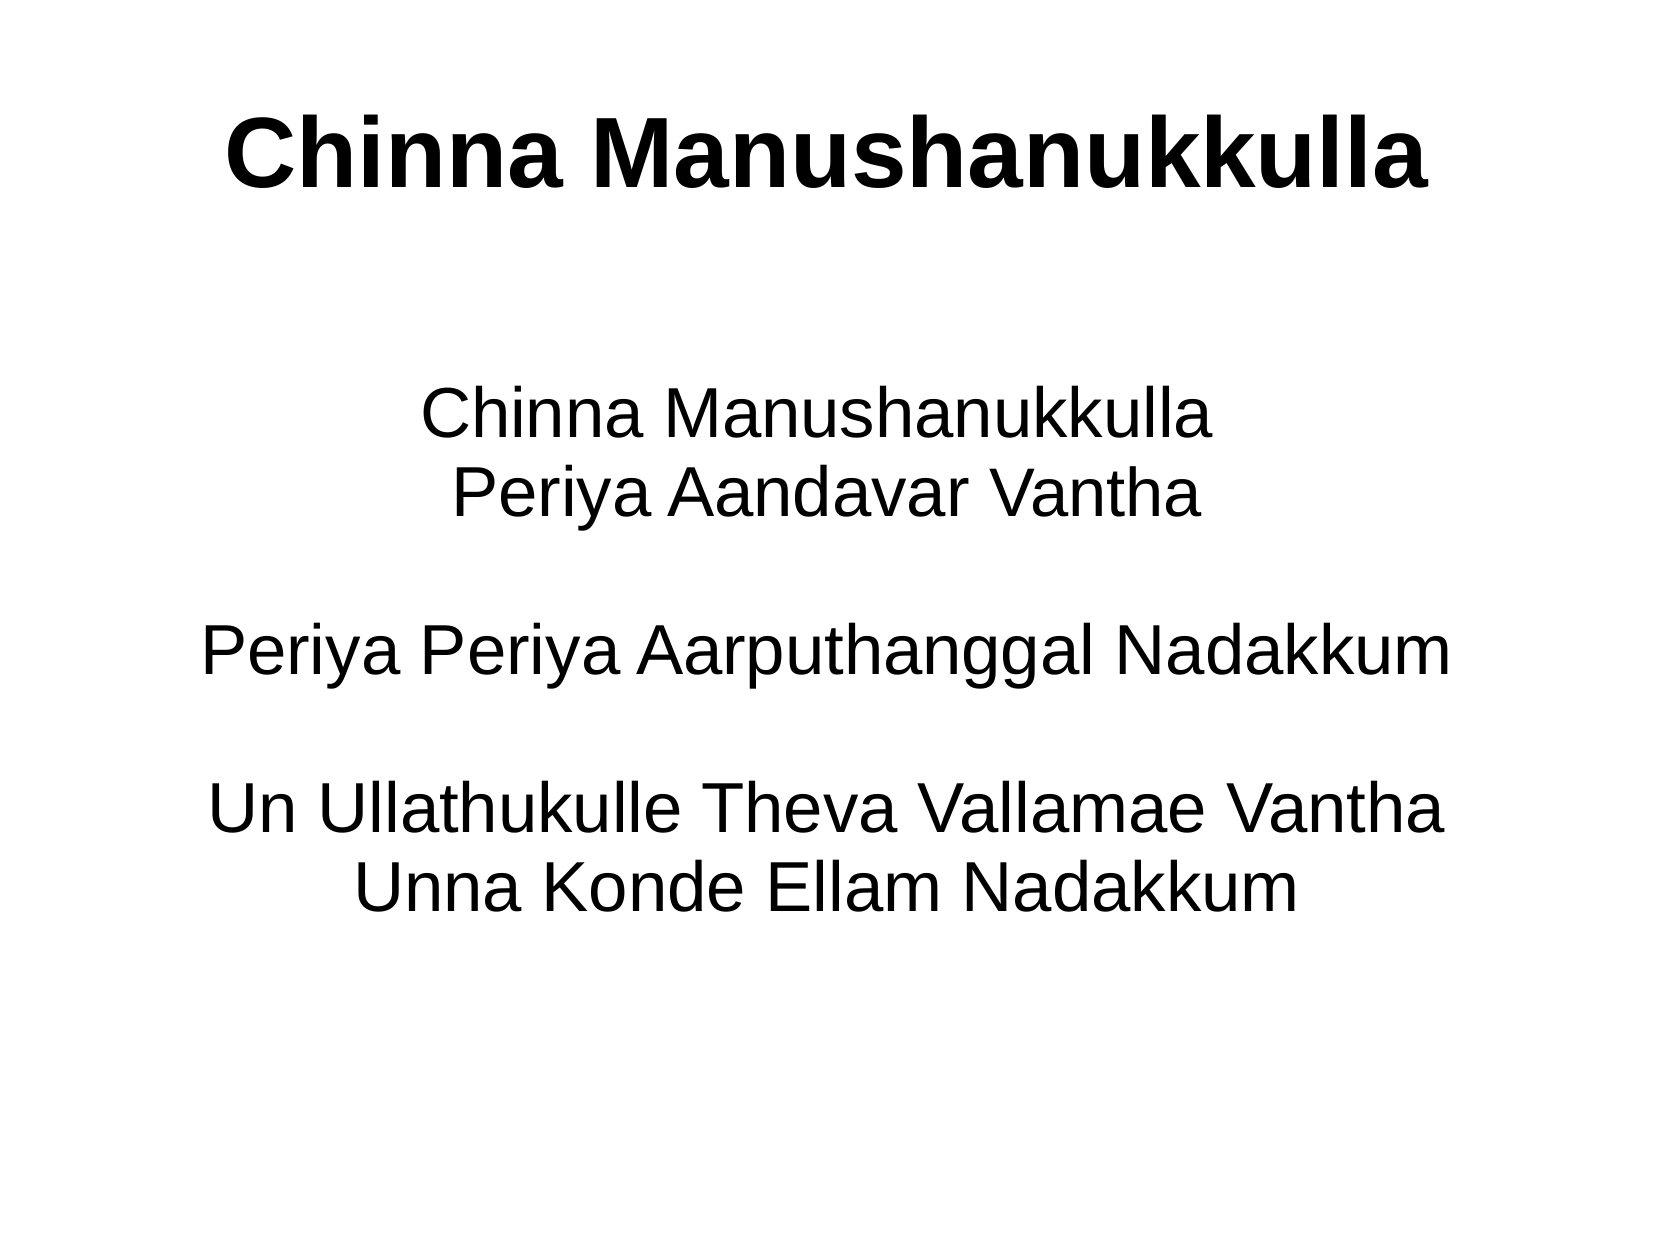

# Chinna Manushanukkulla
Chinna Manushanukkulla
Periya Aandavar Vantha
Periya Periya Aarputhanggal Nadakkum
Un Ullathukulle Theva Vallamae Vantha
Unna Konde Ellam Nadakkum